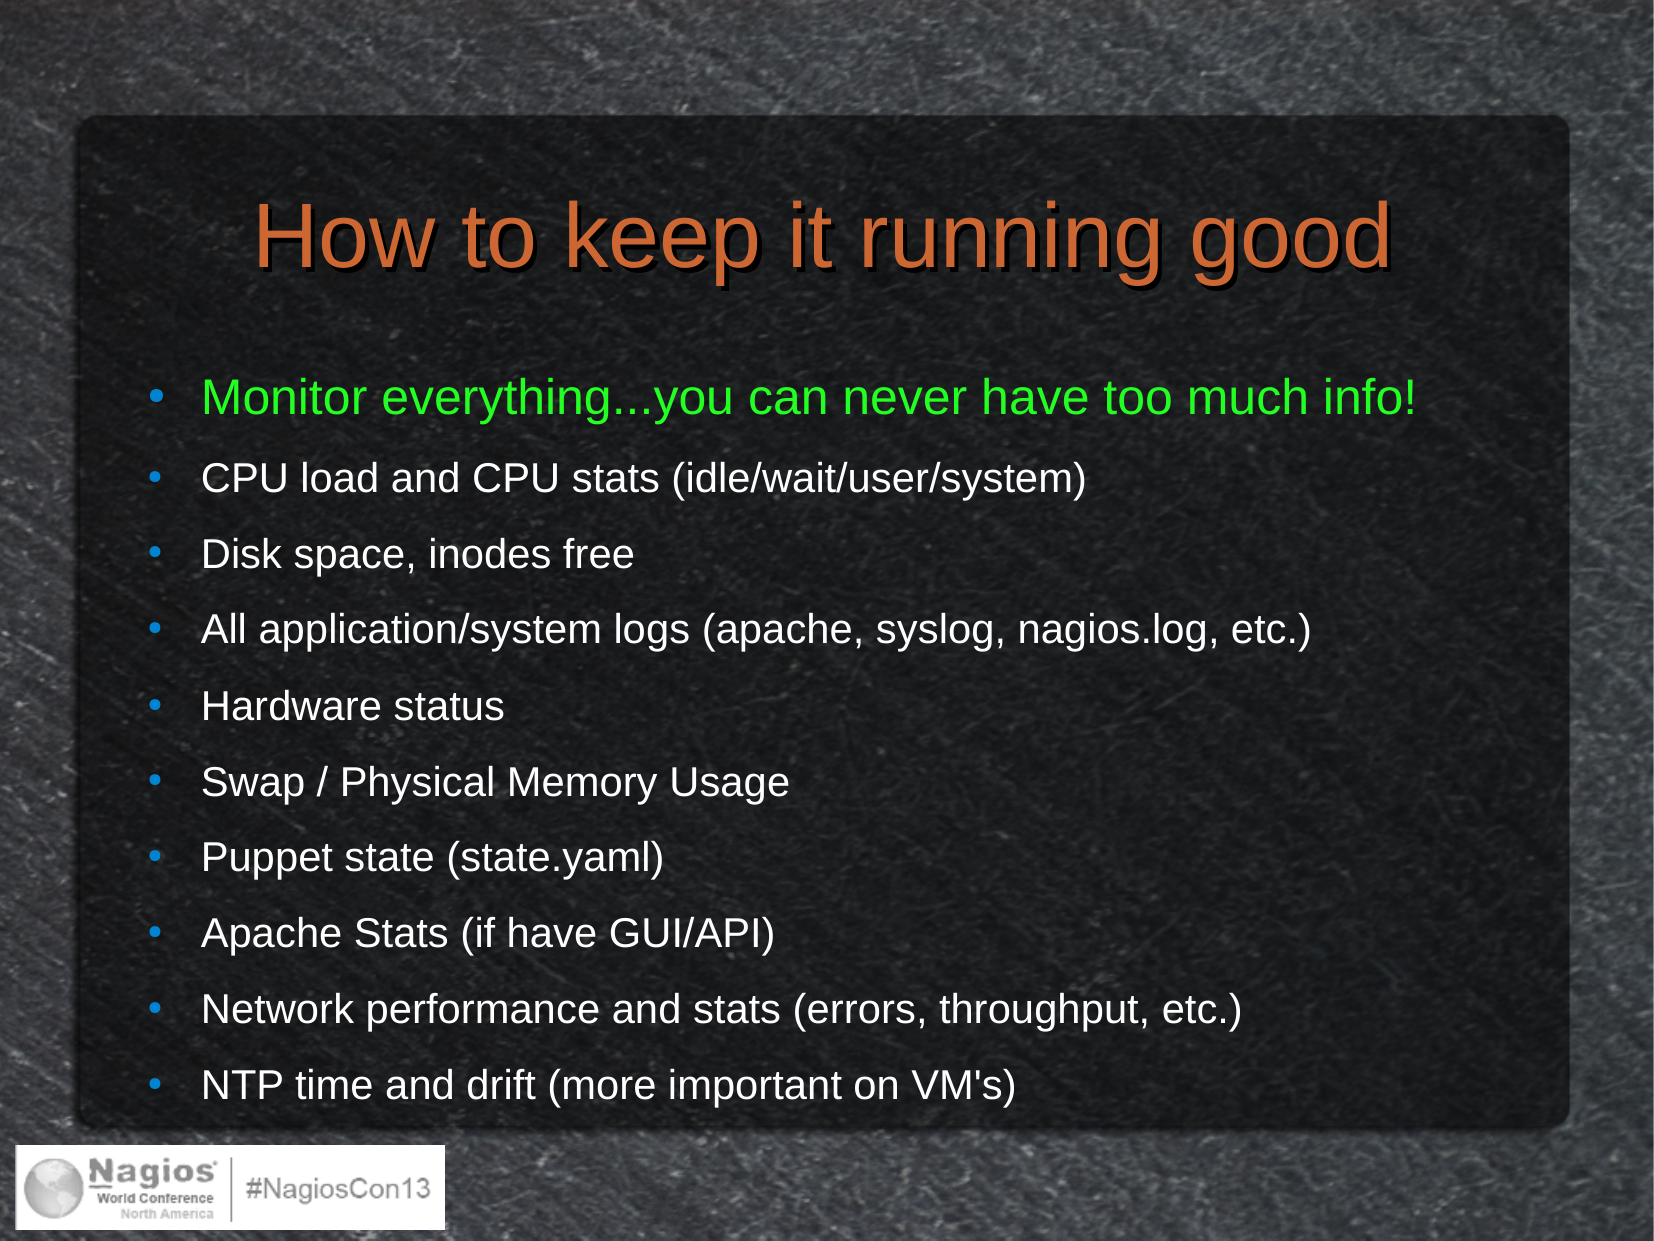

# How to keep it running good
Monitor everything...you can never have too much info!
CPU load and CPU stats (idle/wait/user/system)
Disk space, inodes free
All application/system logs (apache, syslog, nagios.log, etc.)
Hardware status
Swap / Physical Memory Usage
Puppet state (state.yaml)
Apache Stats (if have GUI/API)
Network performance and stats (errors, throughput, etc.)
NTP time and drift (more important on VM's)